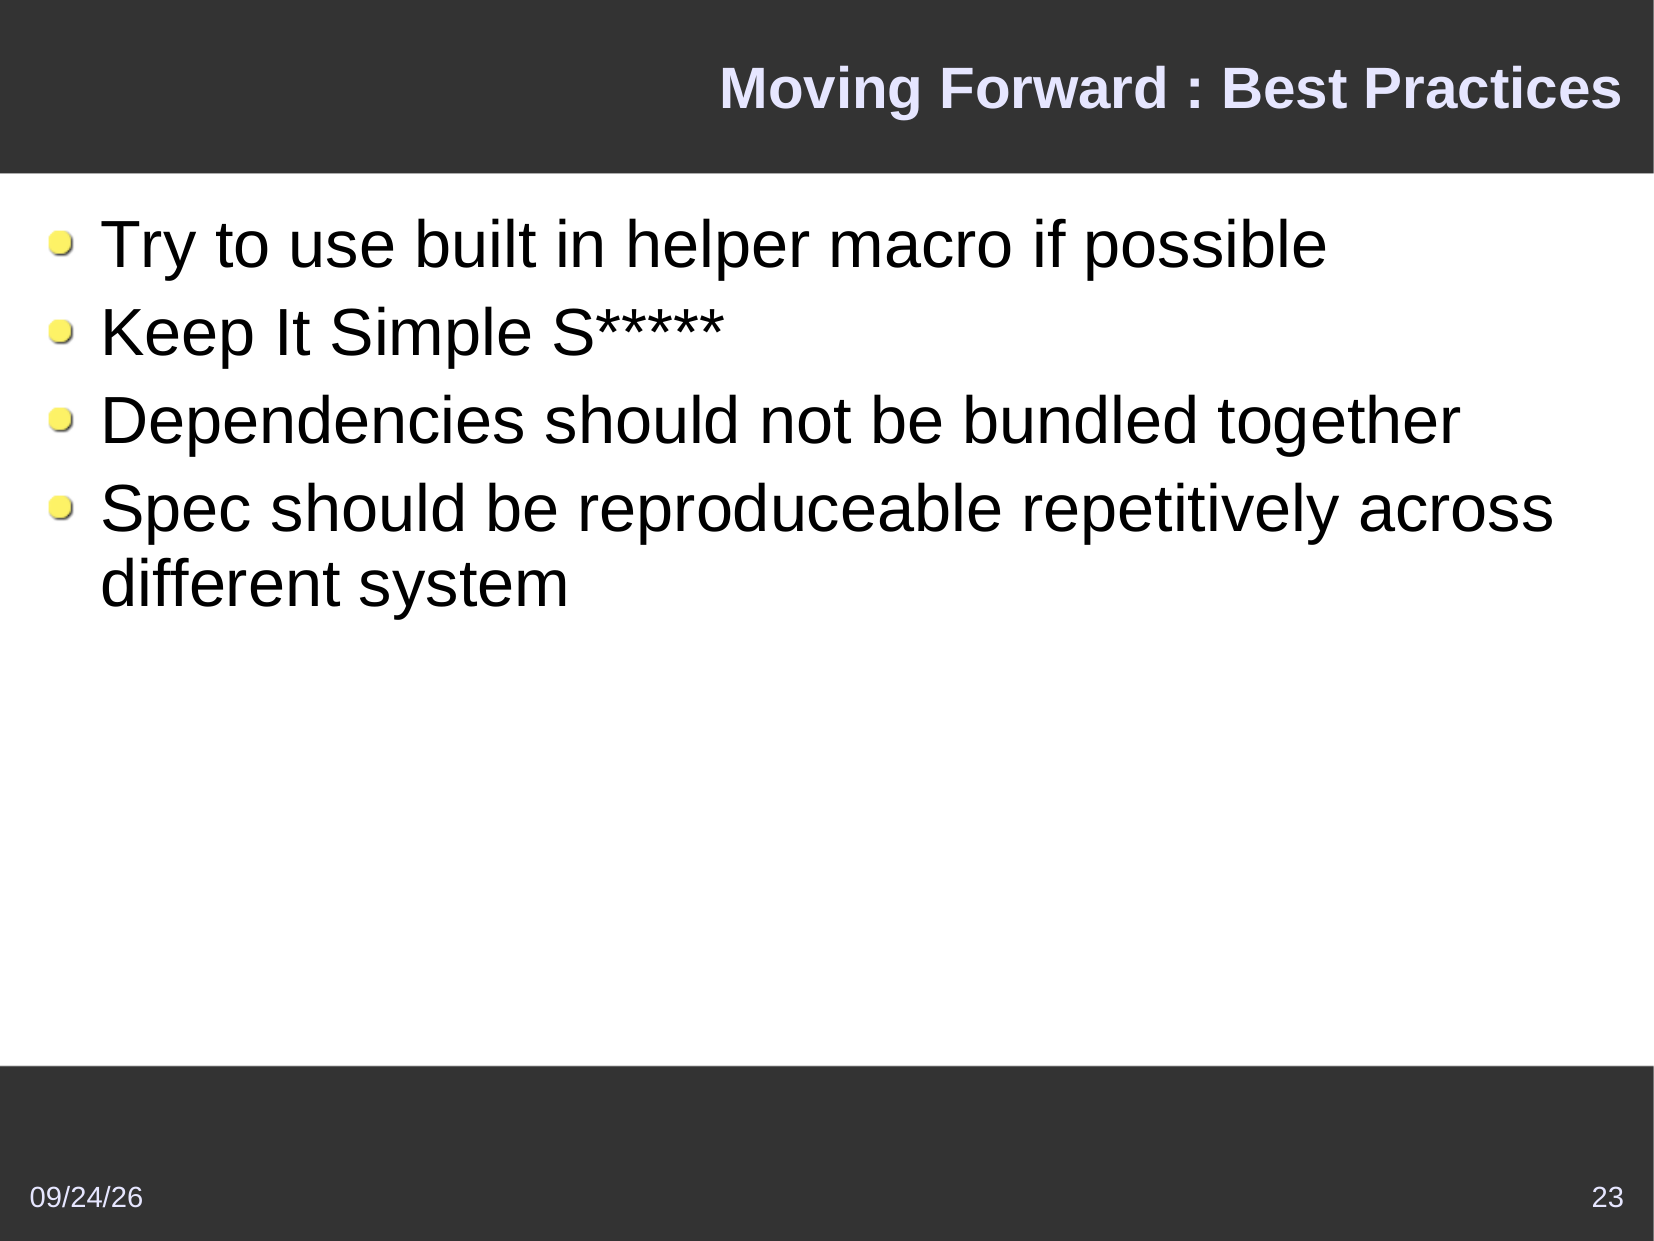

# Moving Forward : Best Practices
Try to use built in helper macro if possible
Keep It Simple S*****
Dependencies should not be bundled together
Spec should be reproduceable repetitively across different system
23